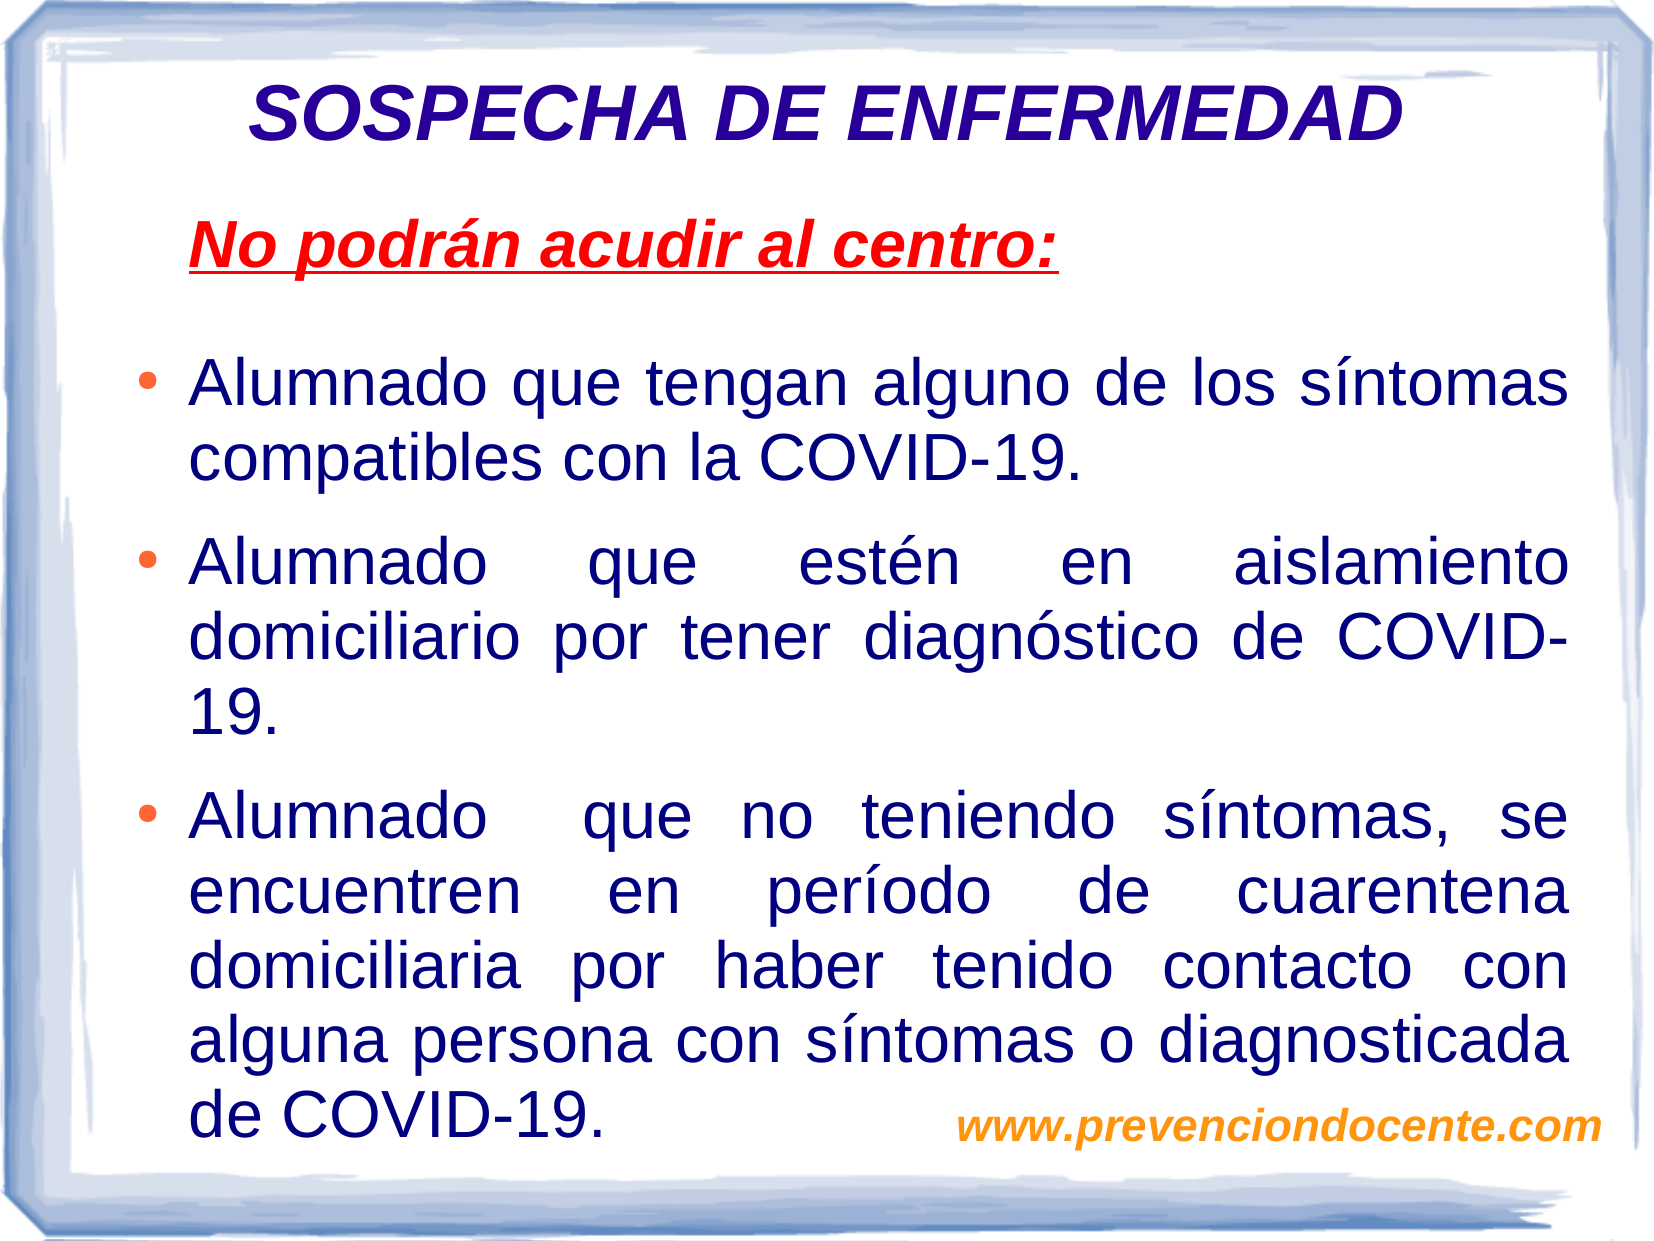

# SOSPECHA DE ENFERMEDAD
No podrán acudir al centro:
Alumnado que tengan alguno de los síntomas compatibles con la COVID-19.
Alumnado que estén en aislamiento domiciliario por tener diagnóstico de COVID-19.
Alumnado que no teniendo síntomas, se encuentren en período de cuarentena domiciliaria por haber tenido contacto con alguna persona con síntomas o diagnosticada de COVID-19.
www.prevenciondocente.com